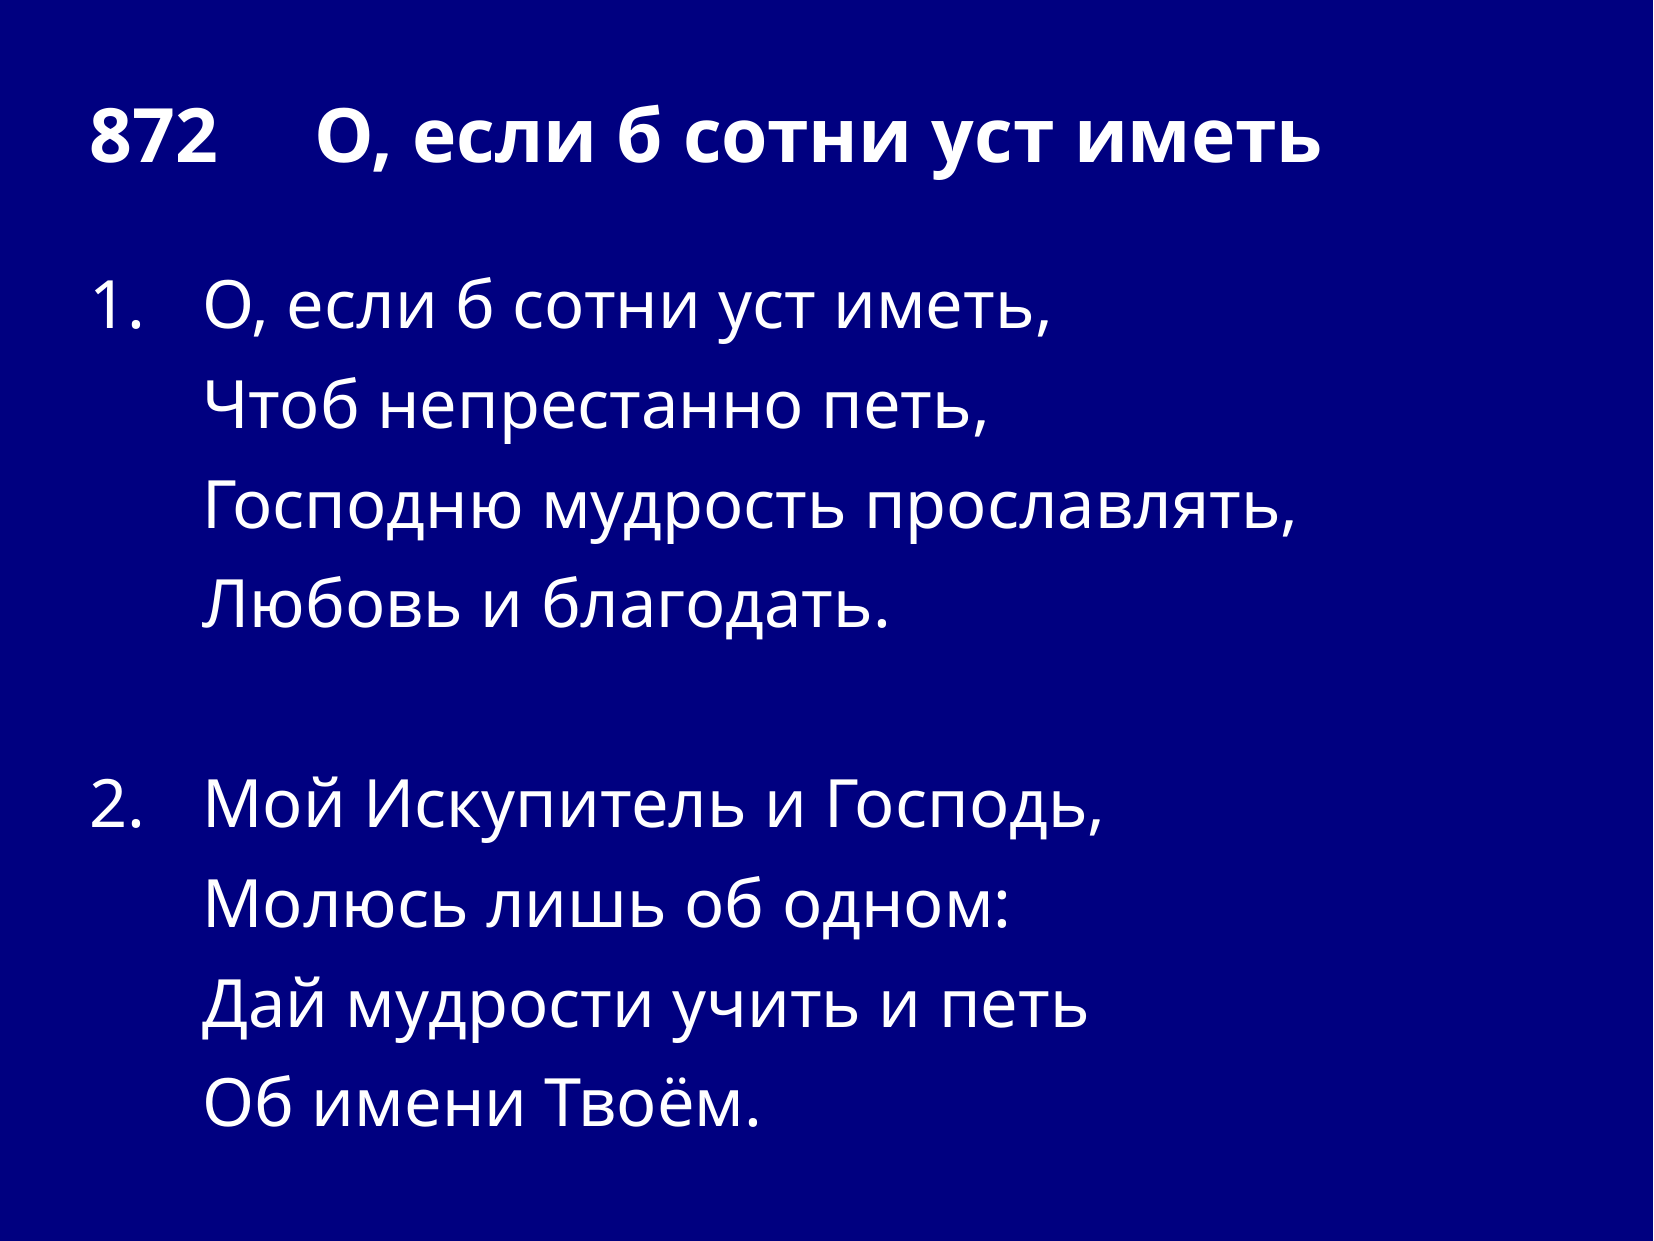

872	О, если б сотни уст иметь
1.	О, если б сотни уст иметь,
	Чтоб непрестанно петь,
	Господню мудрость прославлять,
	Любовь и благодать.
2.	Мой Искупитель и Господь,
	Молюсь лишь об одном:
	Дай мудрости учить и петь
	Об имени Твоём.